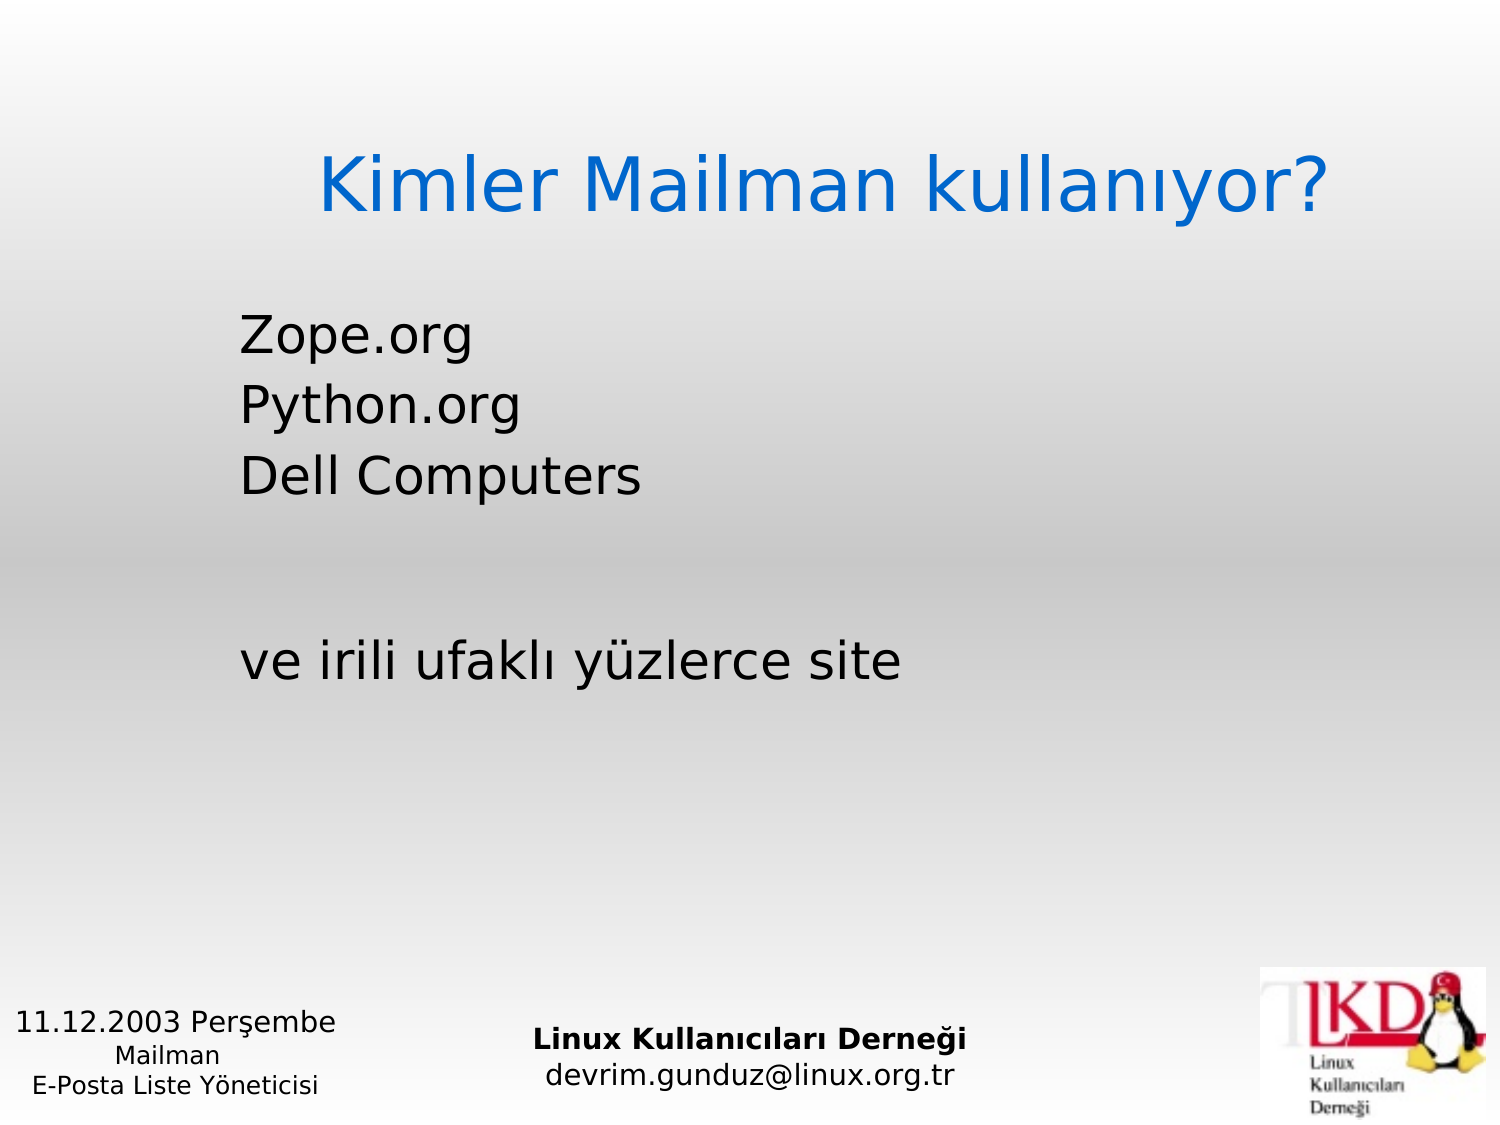

# Kimler Mailman kullanıyor?
Zope.org
Python.org
Dell Computers
ve irili ufaklı yüzlerce site